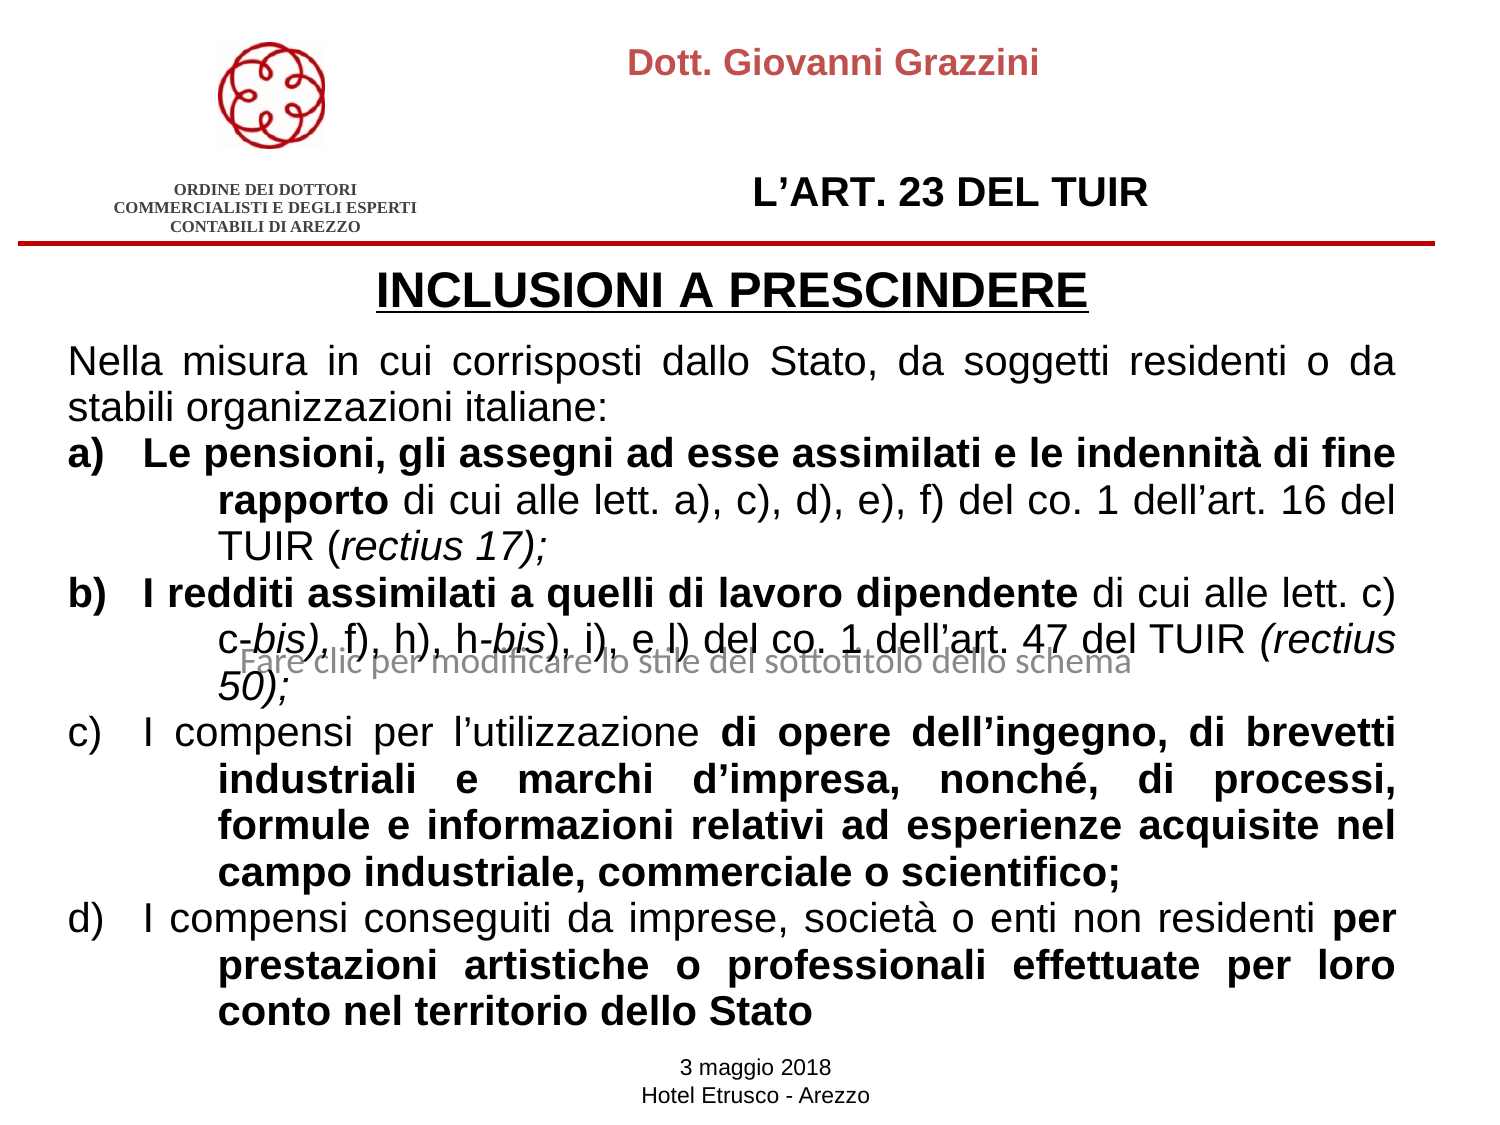

Dott. Giovanni Grazzini
L’ART. 23 DEL TUIR
ORDINE DEI DOTTORI
COMMERCIALISTI E DEGLI ESPERTI
CONTABILI DI AREZZO
INCLUSIONI A PRESCINDERE
Nella misura in cui corrisposti dallo Stato, da soggetti residenti o da stabili organizzazioni italiane:
Le pensioni, gli assegni ad esse assimilati e le indennità di fine rapporto di cui alle lett. a), c), d), e), f) del co. 1 dell’art. 16 del TUIR (rectius 17);
I redditi assimilati a quelli di lavoro dipendente di cui alle lett. c) c-bis), f), h), h-bis), i), e l) del co. 1 dell’art. 47 del TUIR (rectius 50);
I compensi per l’utilizzazione di opere dell’ingegno, di brevetti industriali e marchi d’impresa, nonché, di processi, formule e informazioni relativi ad esperienze acquisite nel campo industriale, commerciale o scientifico;
I compensi conseguiti da imprese, società o enti non residenti per prestazioni artistiche o professionali effettuate per loro conto nel territorio dello Stato
3 maggio 2018
Hotel Etrusco - Arezzo